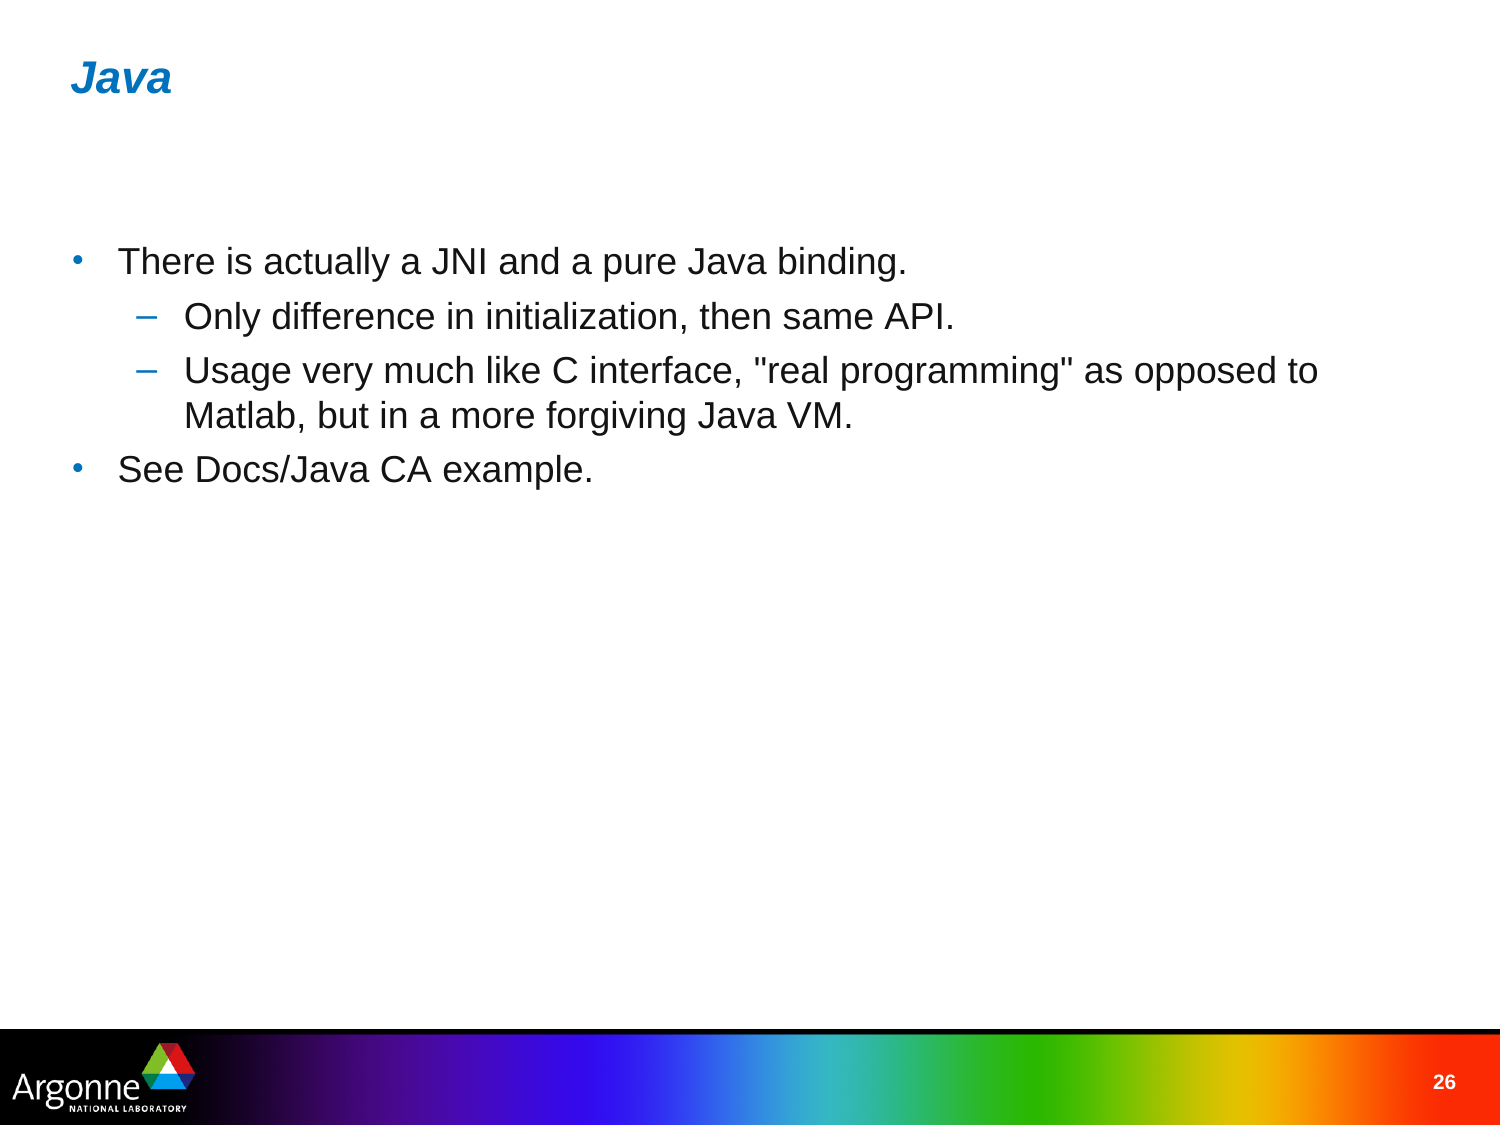

# Java
There is actually a JNI and a pure Java binding.
Only difference in initialization, then same API.
Usage very much like C interface, "real programming" as opposed to Matlab, but in a more forgiving Java VM.
See Docs/Java CA example.
26